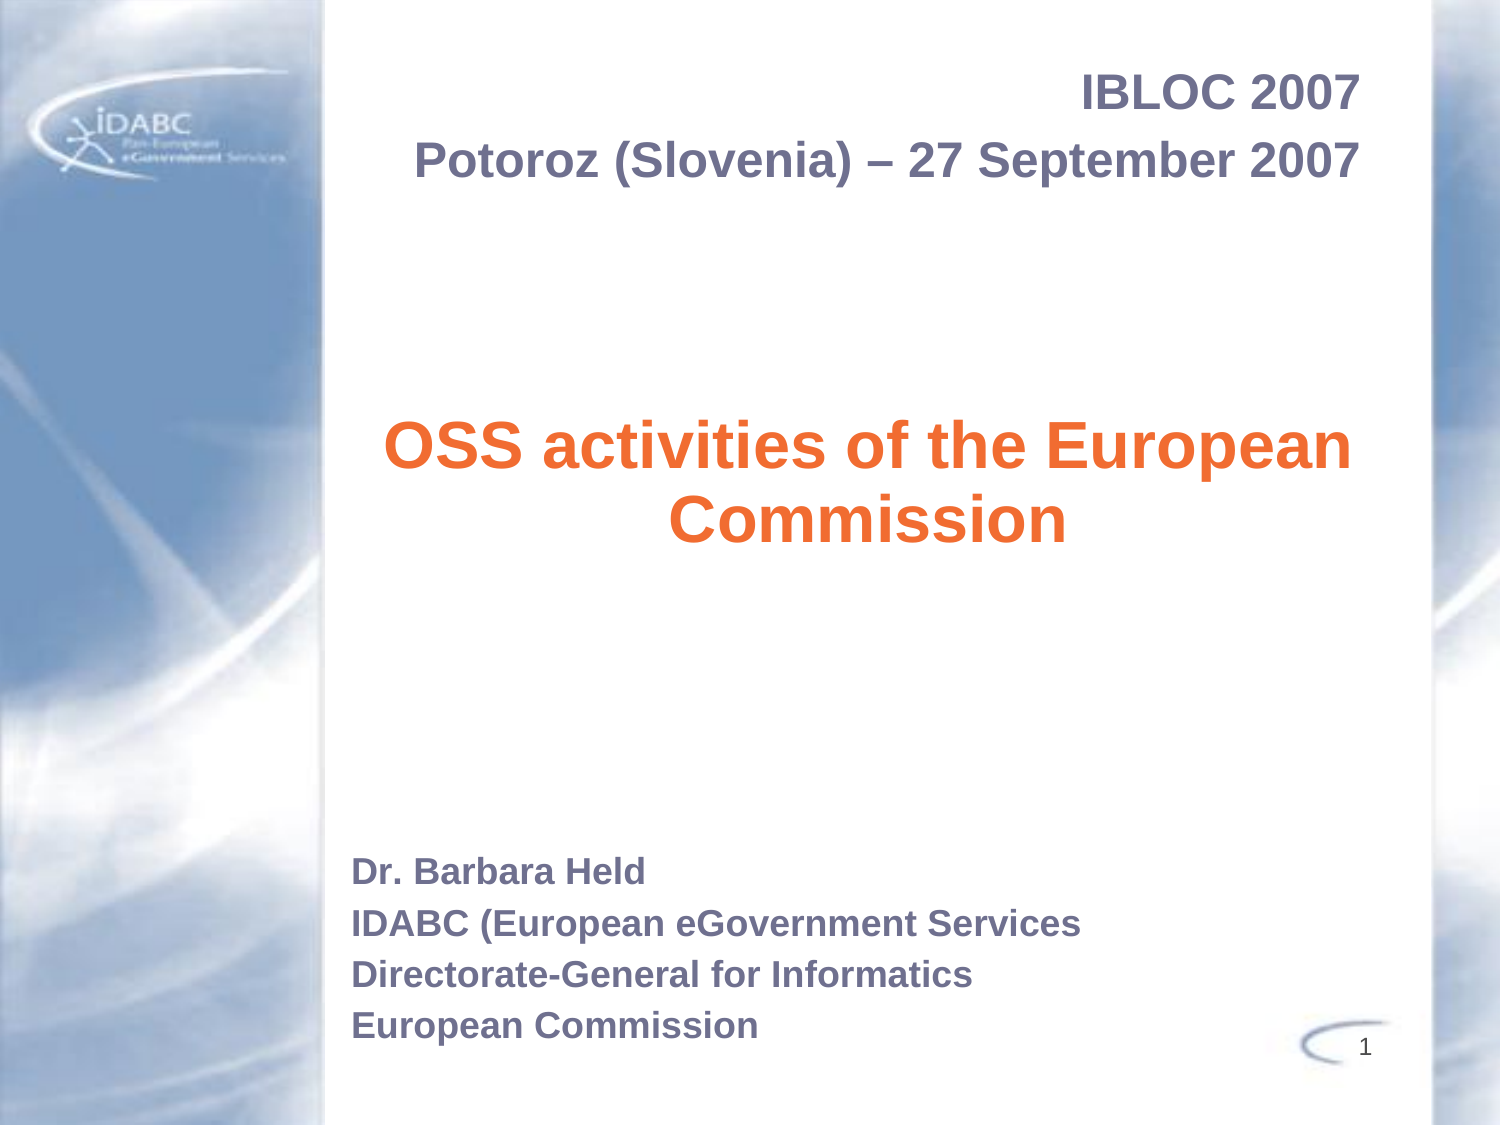

IBLOC 2007
Potoroz (Slovenia) – 27 September 2007
#
OSS activities of the European Commission
Dr. Barbara Held
IDABC (European eGovernment Services
Directorate-General for Informatics
European Commission
1